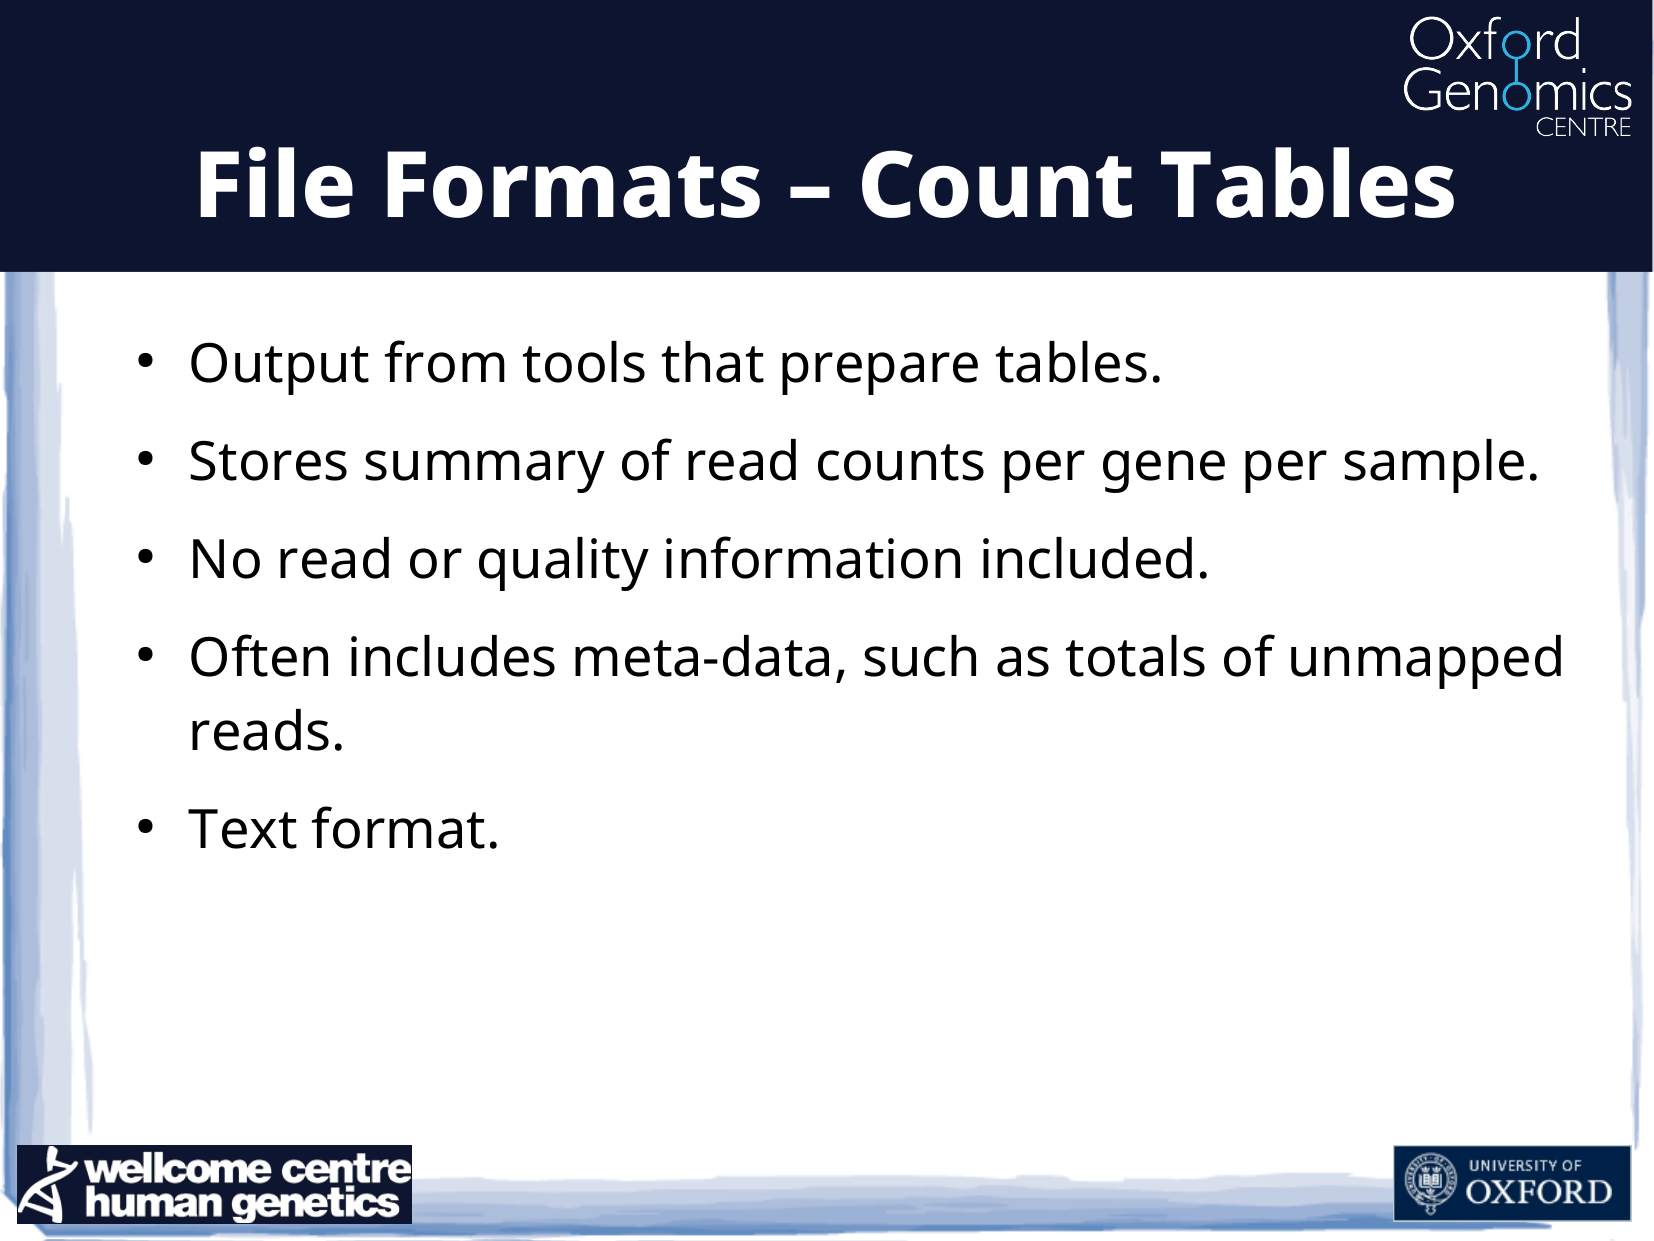

# File Formats – Count Tables
Output from tools that prepare tables.
Stores summary of read counts per gene per sample.
No read or quality information included.
Often includes meta-data, such as totals of unmapped reads.
Text format.